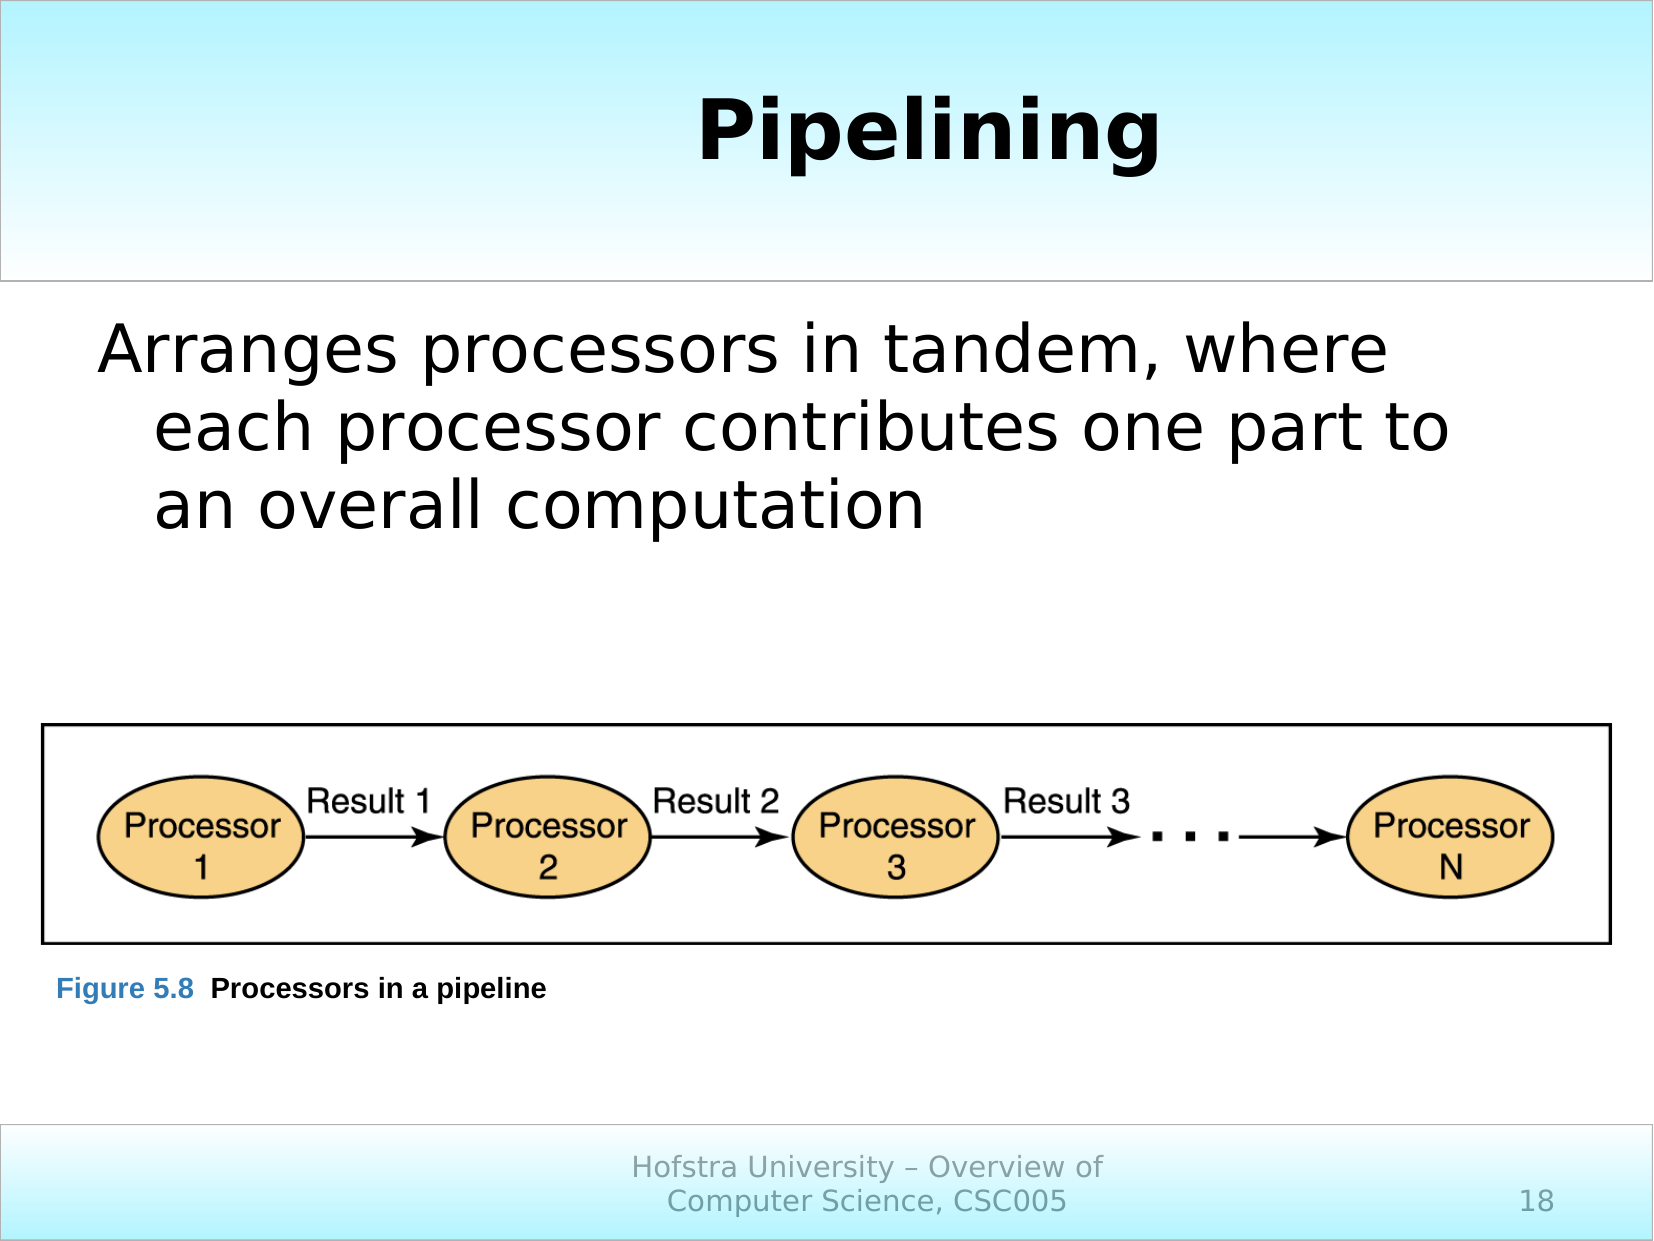

# Pipelining
Arranges processors in tandem, where each processor contributes one part to an overall computation
Figure 5.8 Processors in a pipeline
18